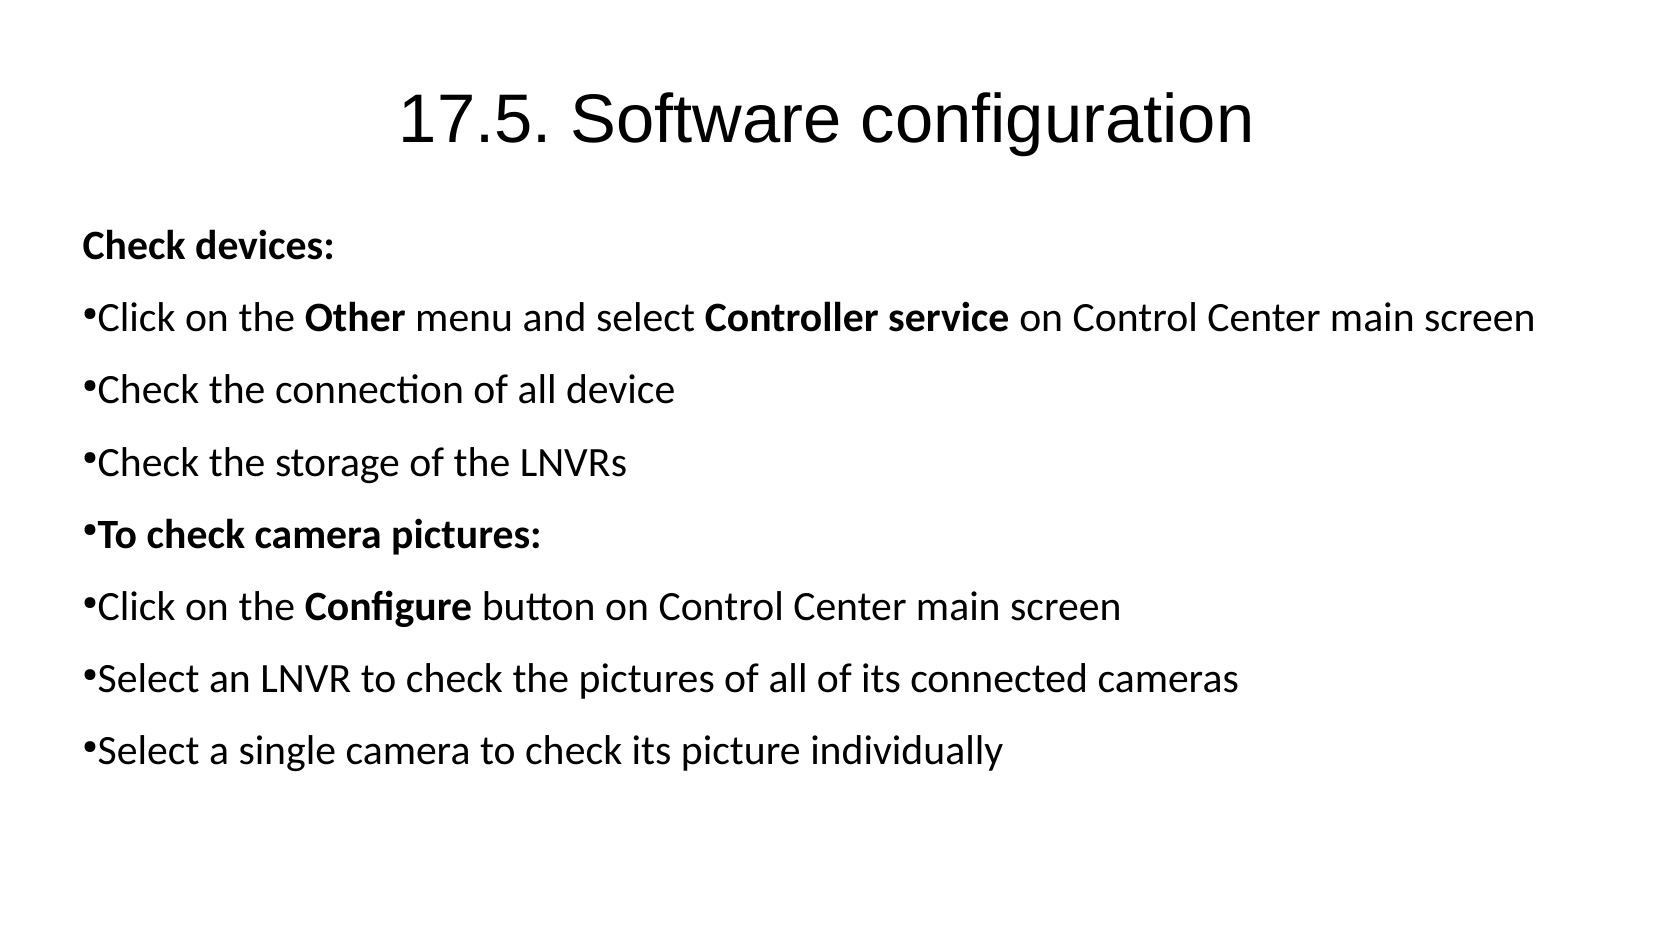

# 17.5. Software configuration
Check devices:
Click on the Other menu and select Controller service on Control Center main screen
Check the connection of all device
Check the storage of the LNVRs
To check camera pictures:
Click on the Configure button on Control Center main screen
Select an LNVR to check the pictures of all of its connected cameras
Select a single camera to check its picture individually